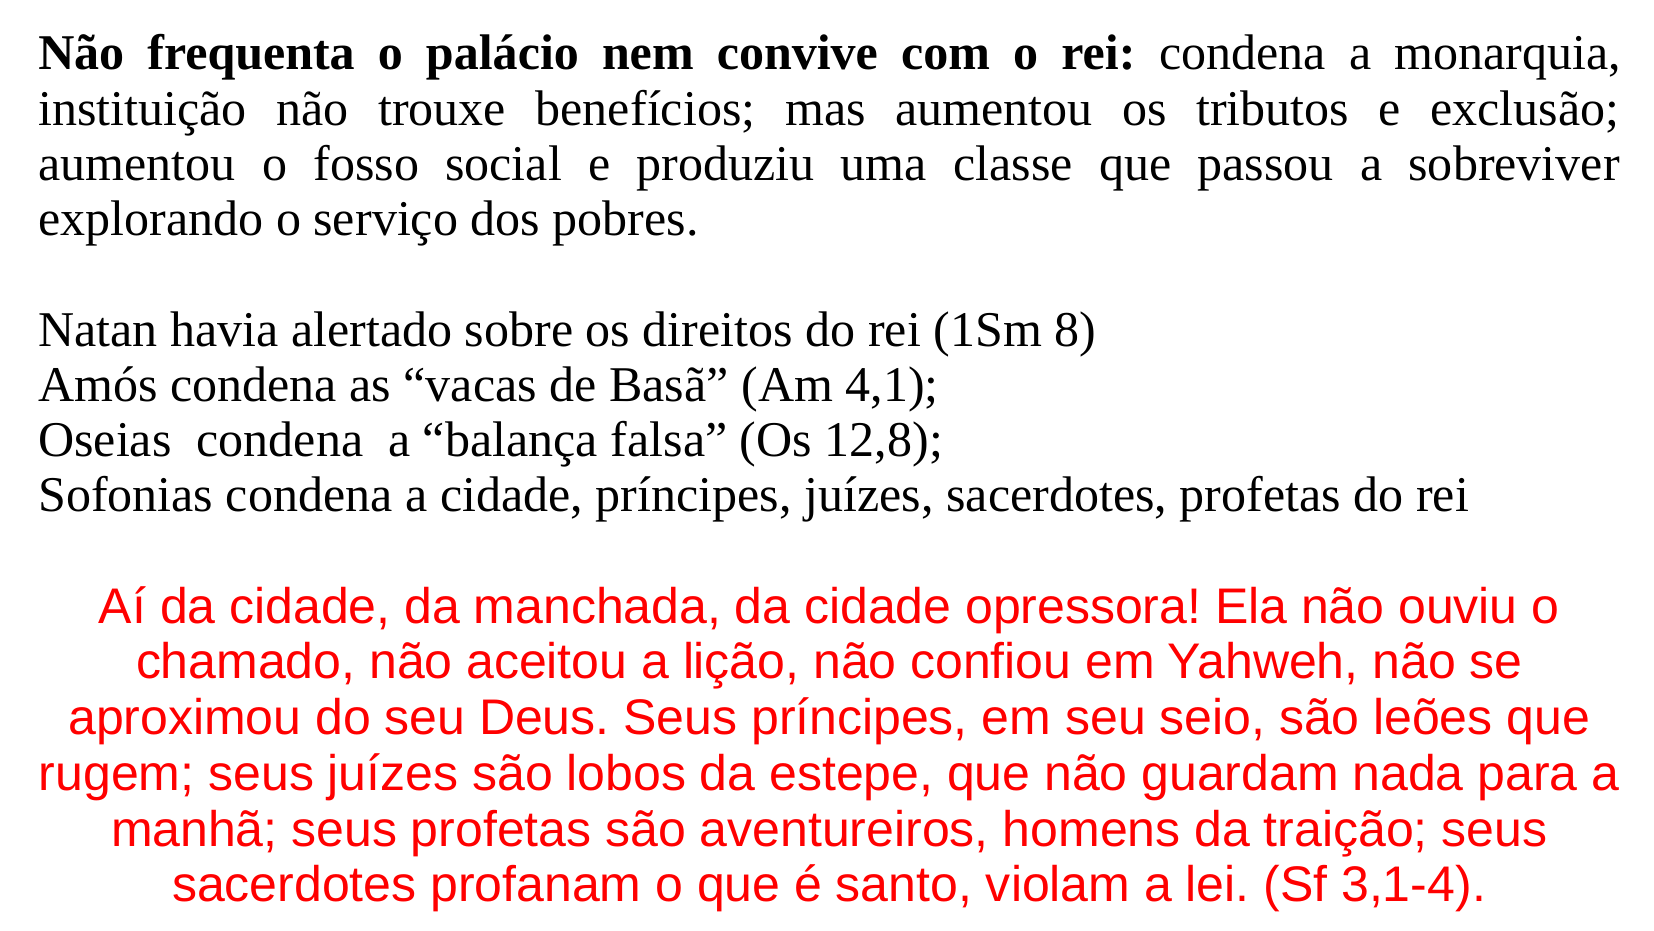

Não frequenta o palácio nem convive com o rei: condena a monarquia, instituição não trouxe benefícios; mas aumentou os tributos e exclusão; aumentou o fosso social e produziu uma classe que passou a sobreviver explorando o serviço dos pobres.
Natan havia alertado sobre os direitos do rei (1Sm 8)
Amós condena as “vacas de Basã” (Am 4,1);
Oseias condena a “balança falsa” (Os 12,8);
Sofonias condena a cidade, príncipes, juízes, sacerdotes, profetas do rei
Aí da cidade, da manchada, da cidade opressora! Ela não ouviu o chamado, não aceitou a lição, não confiou em Yahweh, não se aproximou do seu Deus. Seus príncipes, em seu seio, são leões que rugem; seus juízes são lobos da estepe, que não guardam nada para a manhã; seus profetas são aventureiros, homens da traição; seus sacerdotes profanam o que é santo, violam a lei. (Sf 3,1-4).